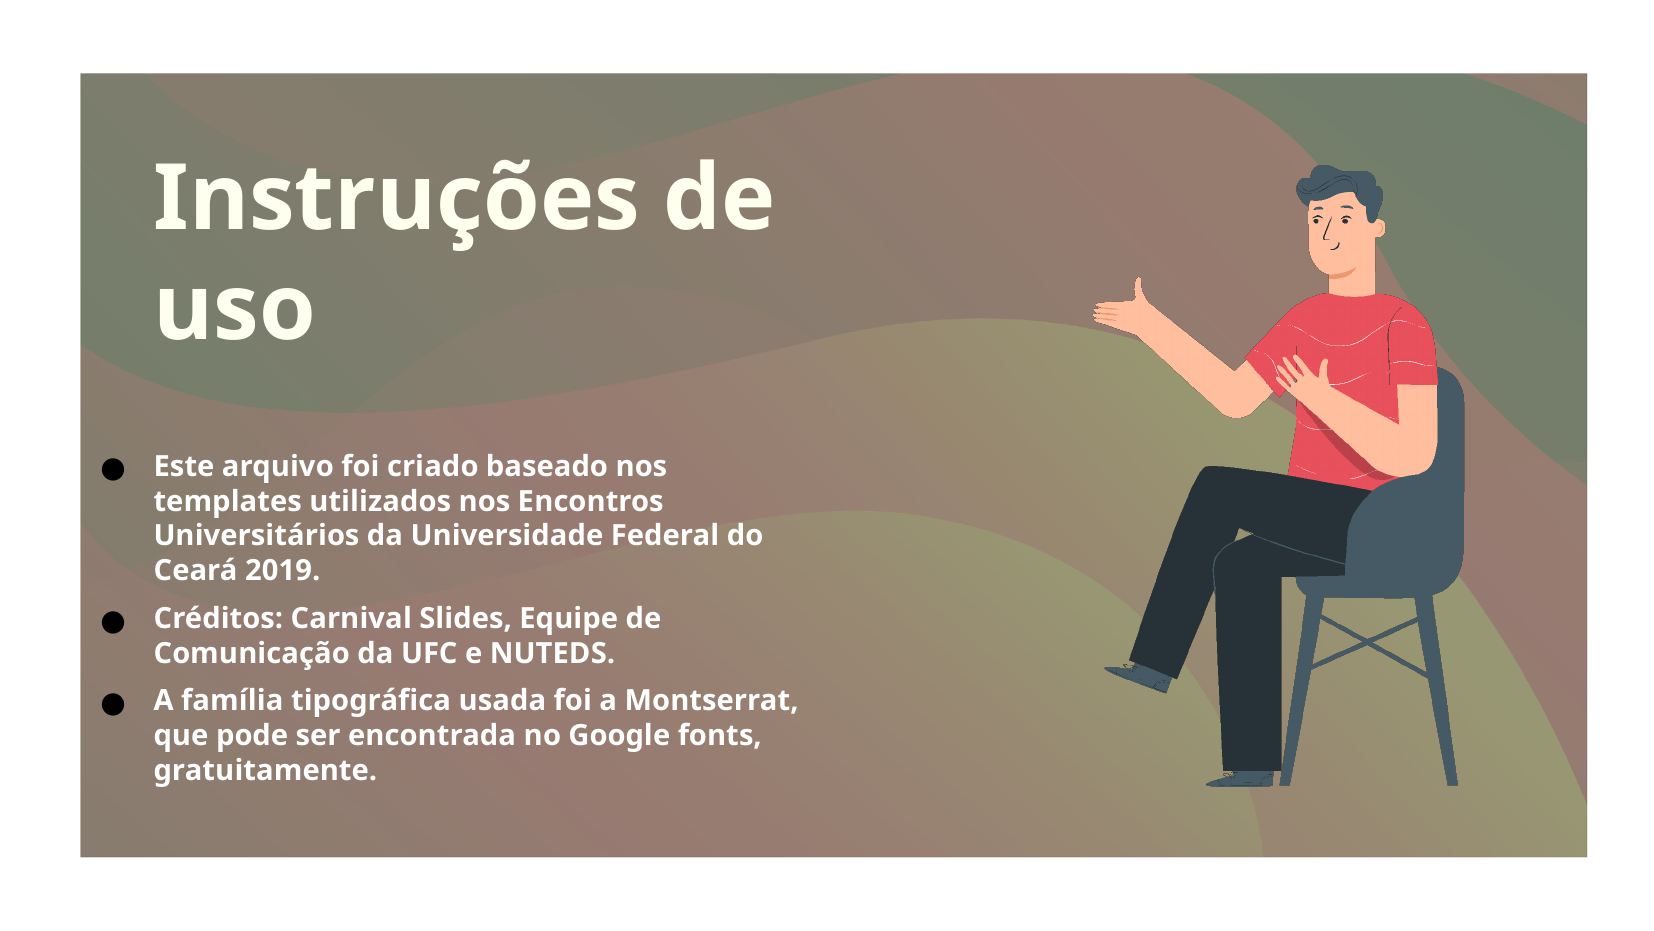

Instruções de uso
Este arquivo foi criado baseado nos templates utilizados nos Encontros Universitários da Universidade Federal do Ceará 2019.
Créditos: Carnival Slides, Equipe de Comunicação da UFC e NUTEDS.
A família tipográfica usada foi a Montserrat, que pode ser encontrada no Google fonts, gratuitamente.